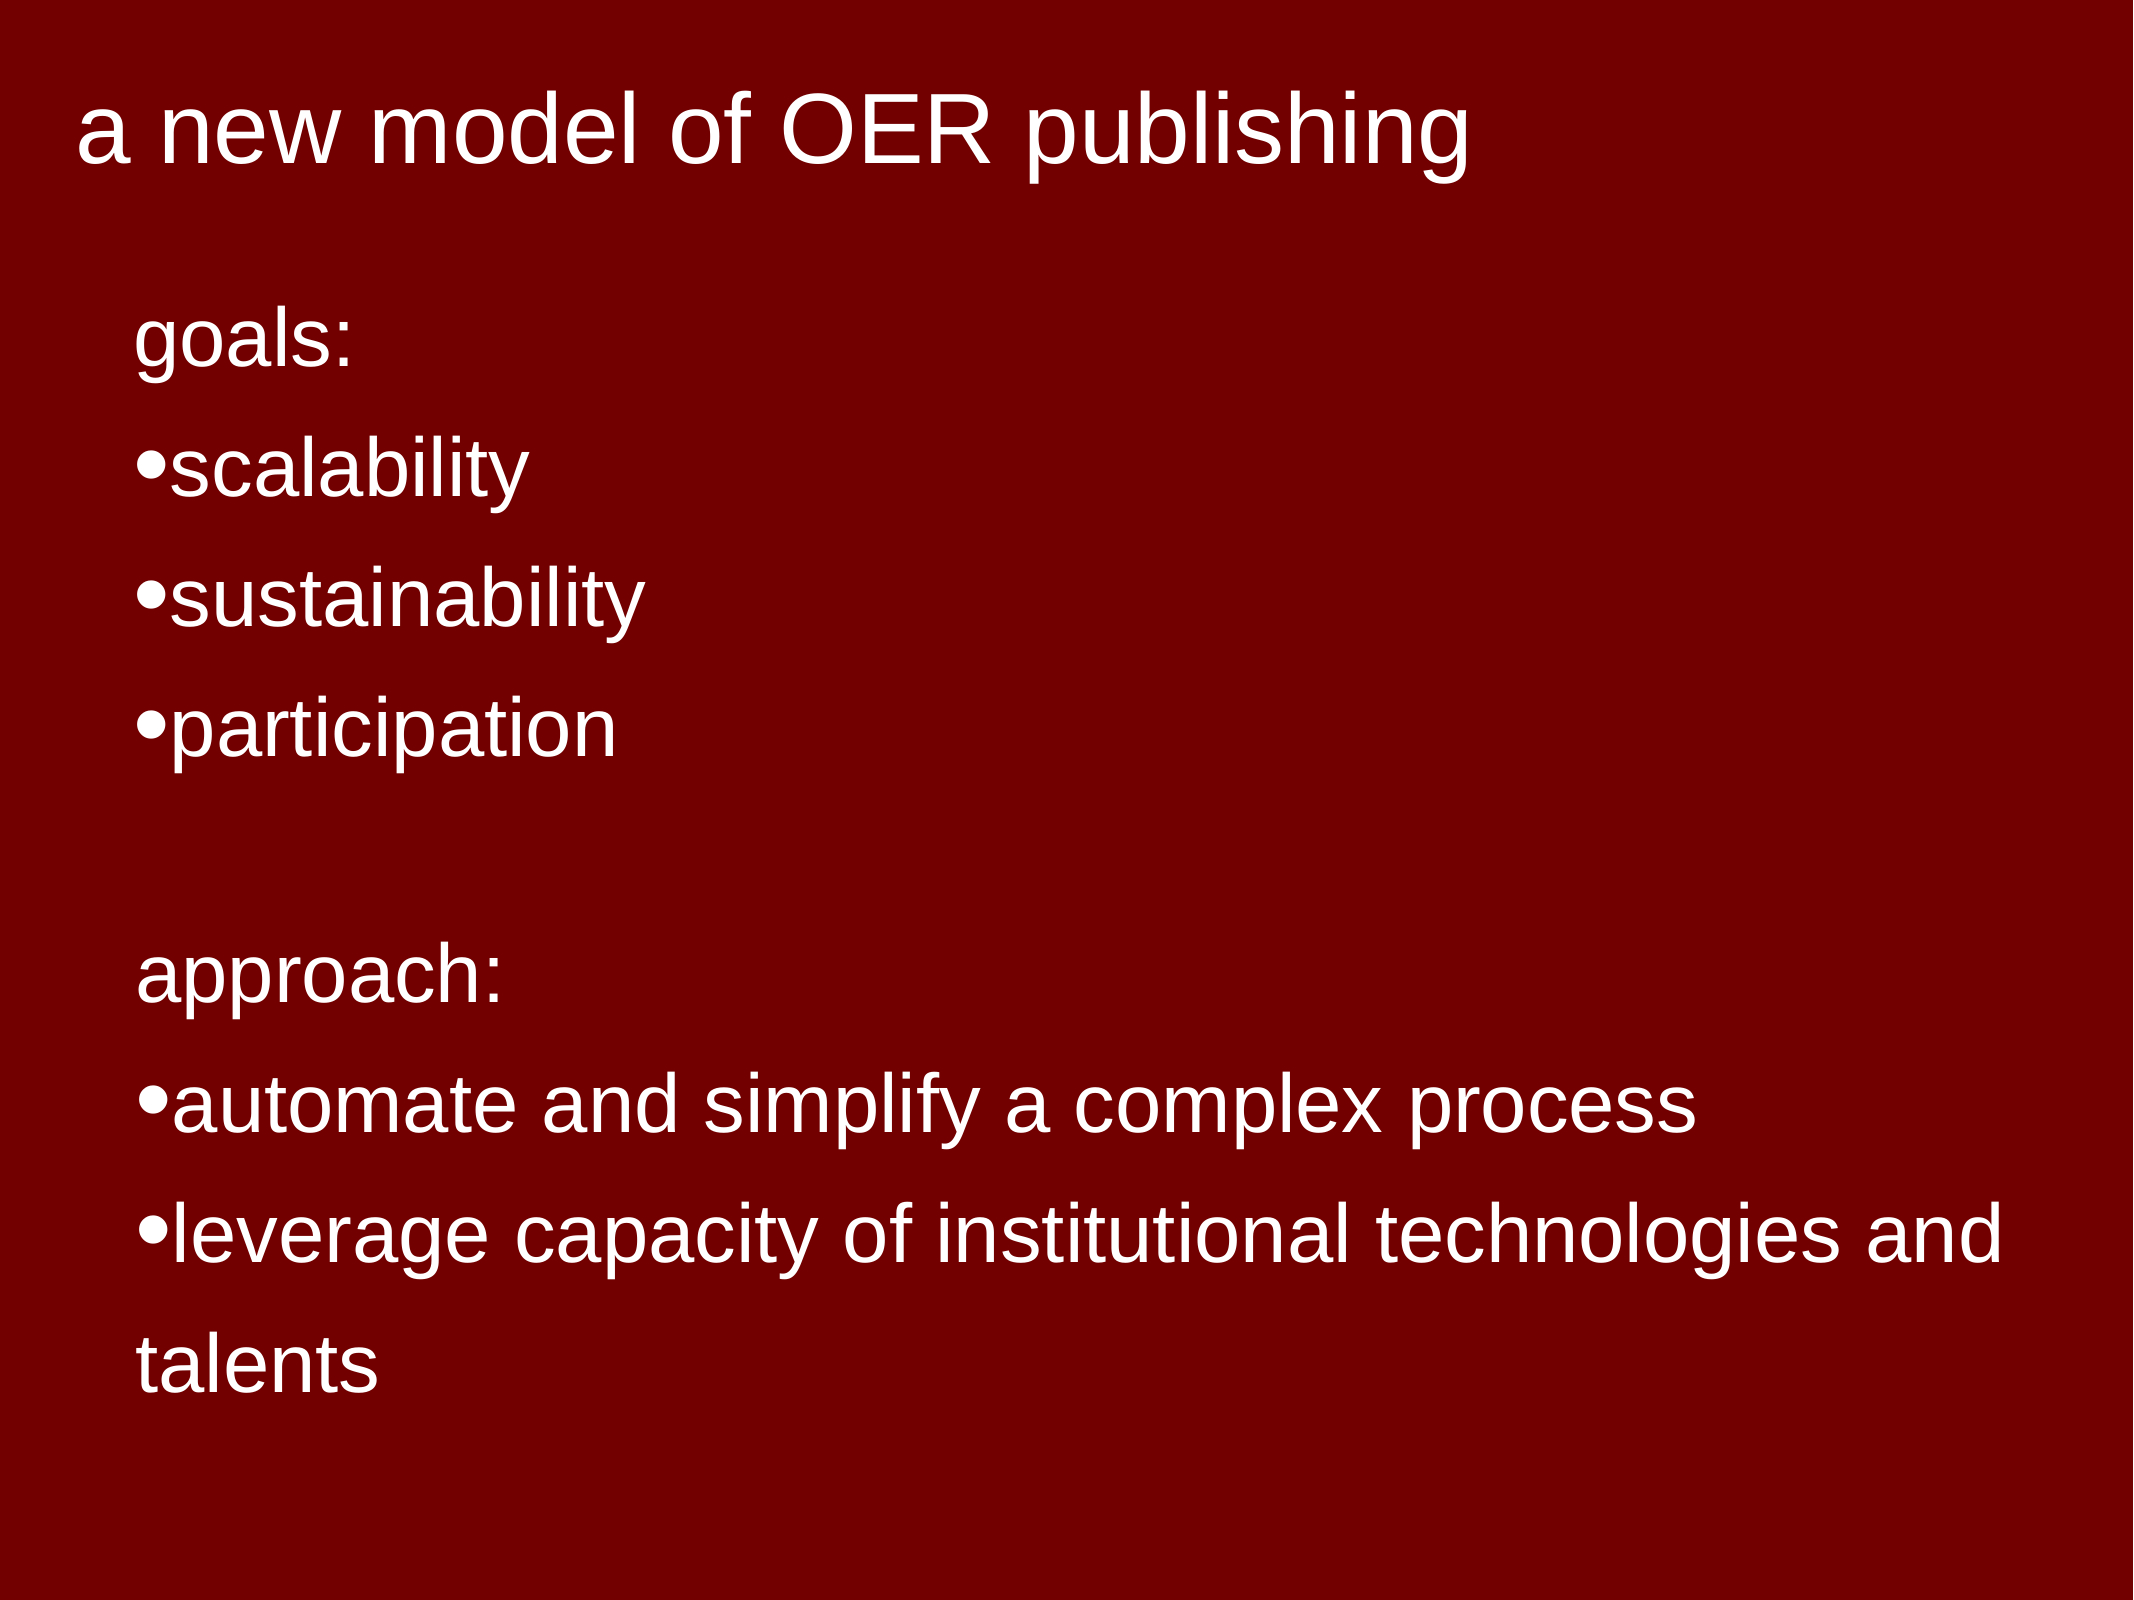

a new model of OER publishing
goals:
scalability
sustainability
participation
approach:
automate and simplify a complex process
leverage capacity of institutional technologies and talents